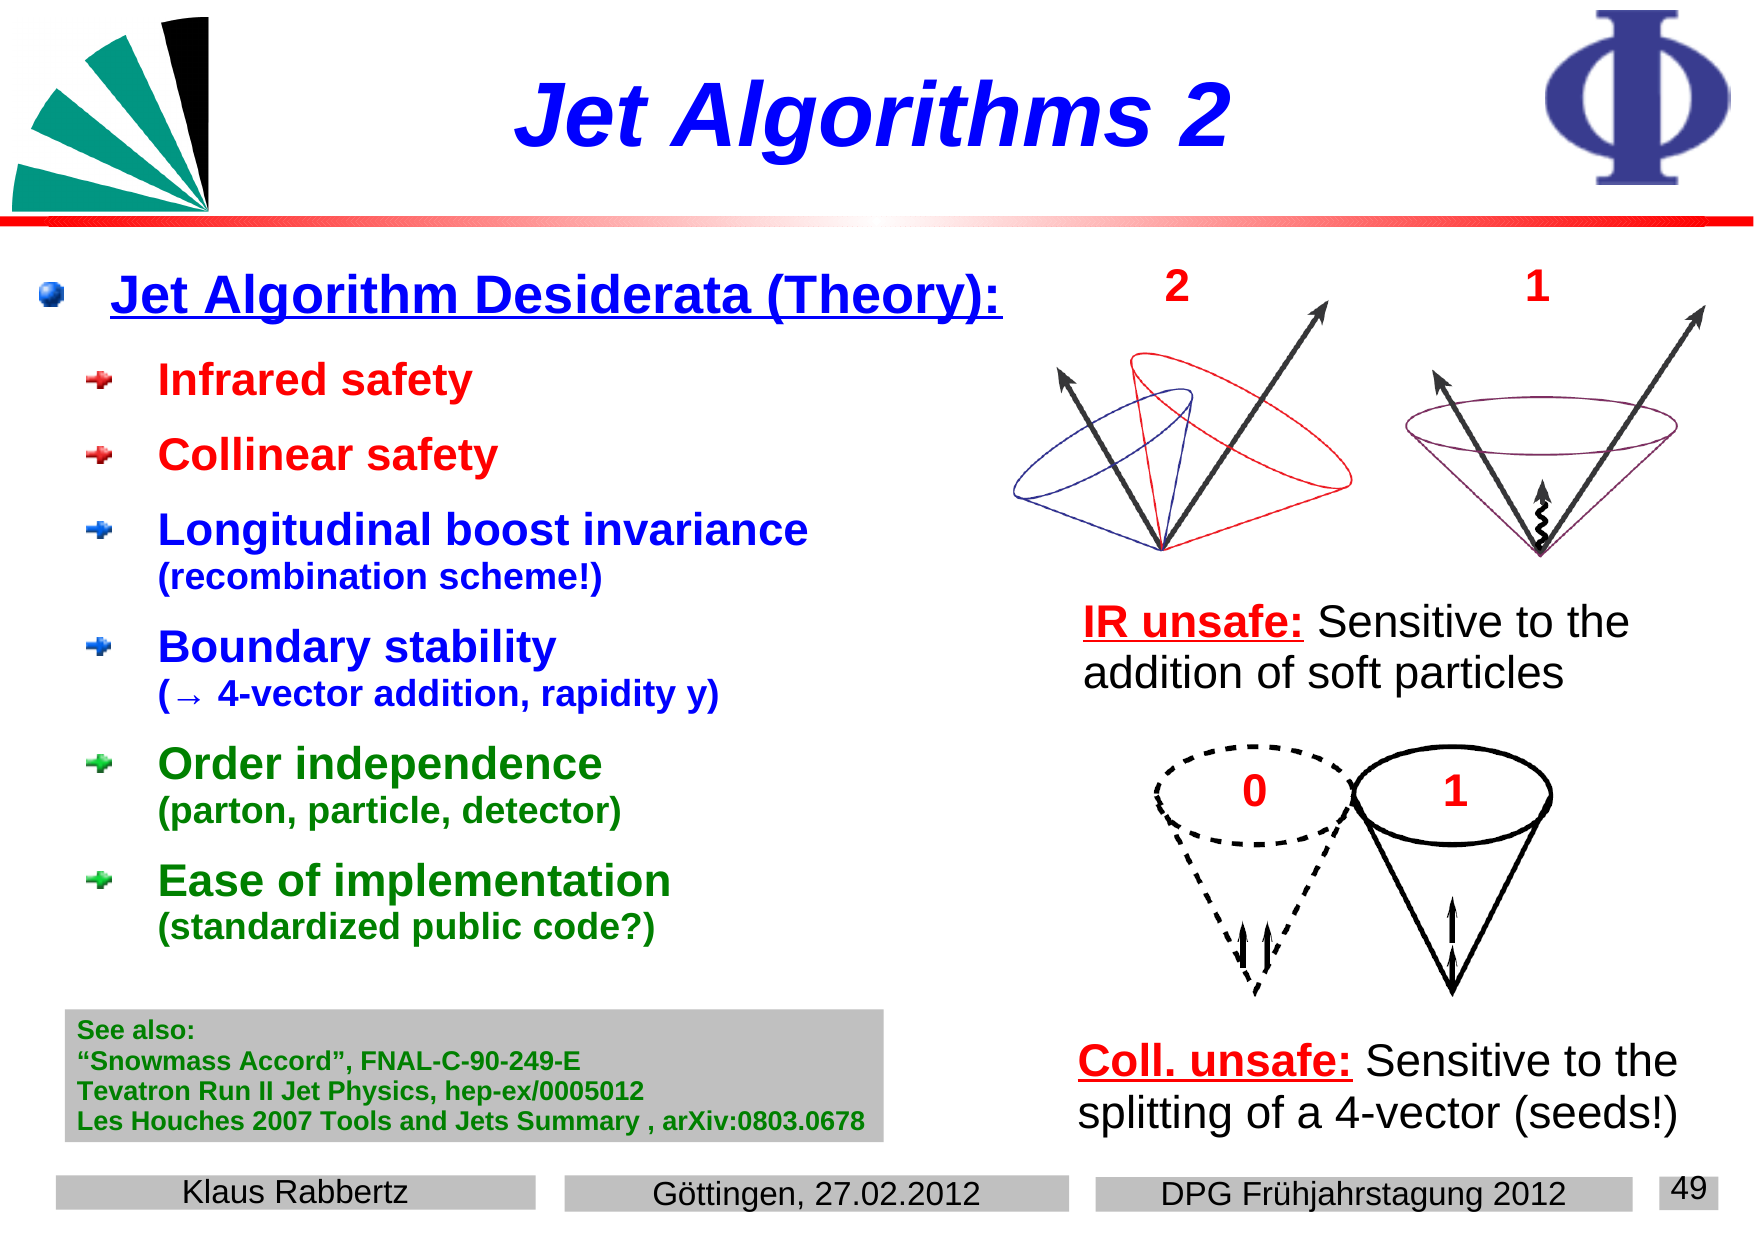

# Jet Algorithms 2
2
1
Jet Algorithm Desiderata (Theory):
Infrared safety
Collinear safety
Longitudinal boost invariance (recombination scheme!)
Boundary stability (→ 4-vector addition, rapidity y)
Order independence (parton, particle, detector)
Ease of implementation (standardized public code?)
IR unsafe: Sensitive to the
addition of soft particles
0
1
See also:
“Snowmass Accord”, FNAL-C-90-249-E
Tevatron Run II Jet Physics, hep-ex/0005012
Les Houches 2007 Tools and Jets Summary , arXiv:0803.0678
Coll. unsafe: Sensitive to the
splitting of a 4-vector (seeds!)
Jet Algorithm Desiderata (Theory):
Infrared safety
Collinear safety
Longitudinal boost invariance (recombination scheme!)
Boundary stability (→ 4-vector addition, rapidity y)
Order independence (parton, particle, detector)
Ease of implementation (standardized public code?)